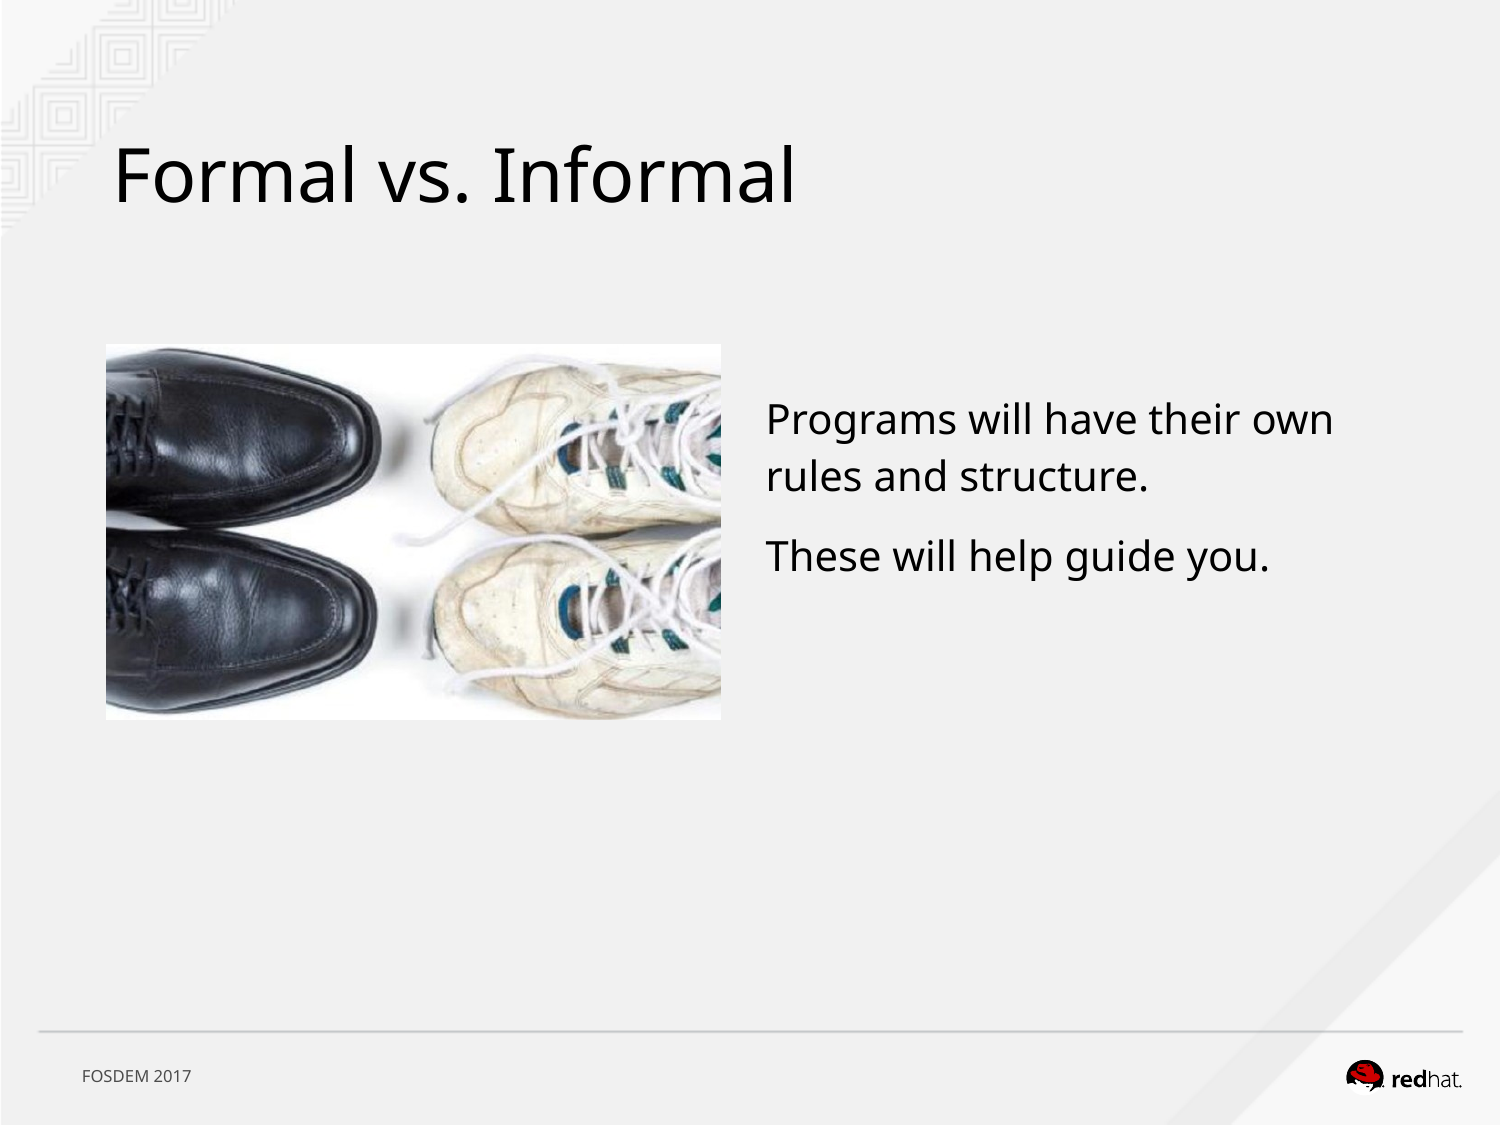

# Formal vs. Informal
Programs will have their own rules and structure.
These will help guide you.
FOSDEM 2017